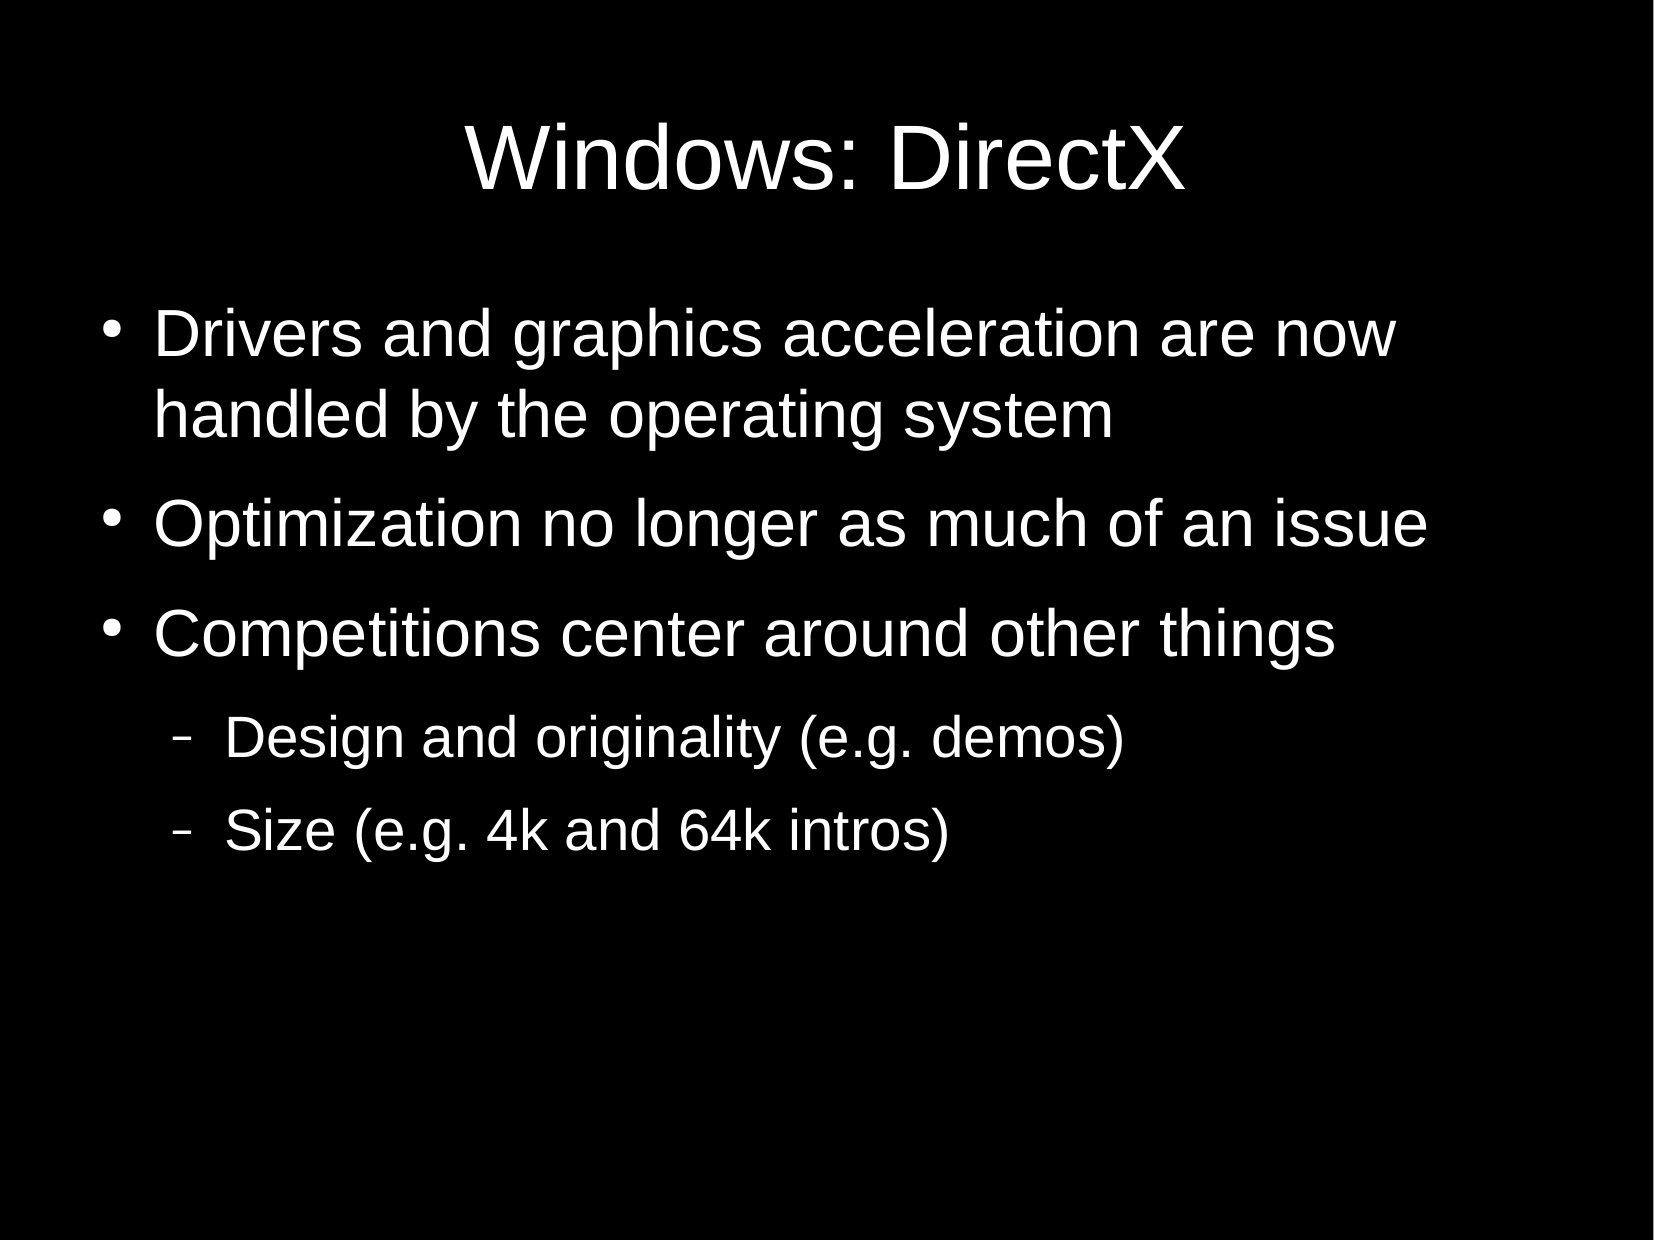

# Windows: DirectX
Drivers and graphics acceleration are now handled by the operating system
Optimization no longer as much of an issue
Competitions center around other things
Design and originality (e.g. demos)‏
Size (e.g. 4k and 64k intros)‏